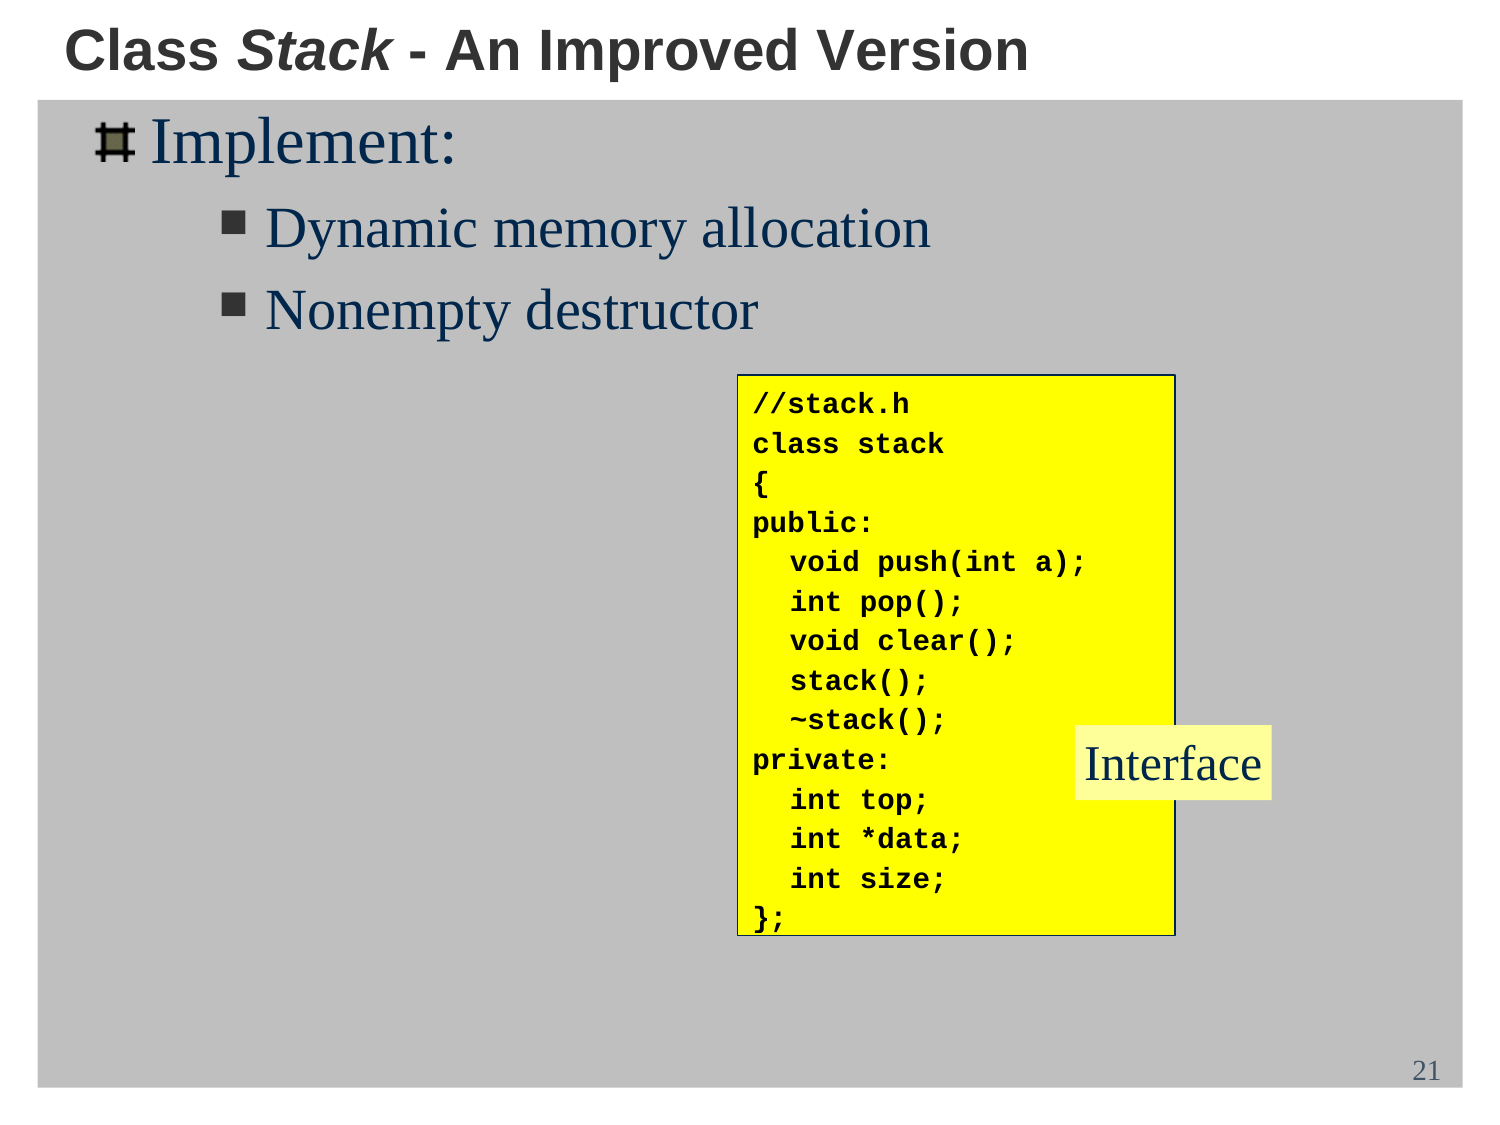

# Class Stack - An Improved Version
Implement:
Dynamic memory allocation
Nonempty destructor
//stack.h
class stack
{
public:
	void push(int a);
	int pop();
	void clear();
	stack();
	~stack();
private:
	int top;
	int *data;
	int size;
};
Interface